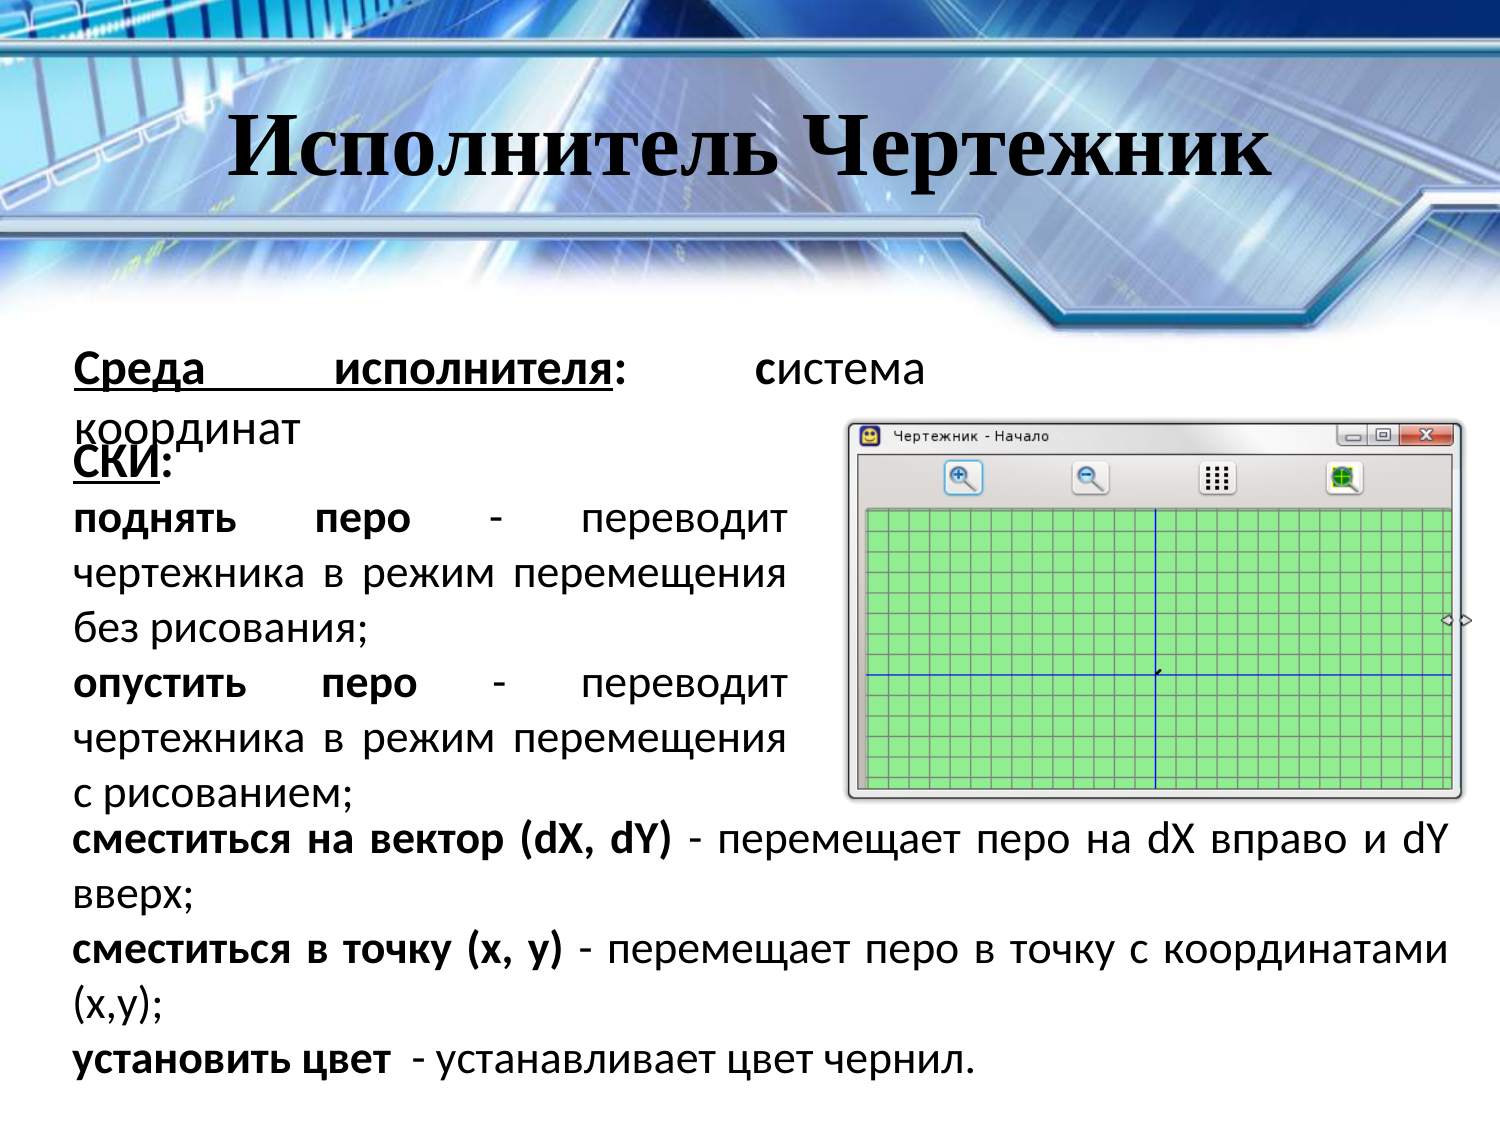

# Исполнитель Чертежник
Среда исполнителя: система координат
СКИ:
поднять перо - переводит чертежника в режим перемещения без рисования;
опустить перо - переводит чертежника в режим перемещения с рисованием;
сместиться на вектор (dX, dY) - перемещает перо на dX вправо и dY вверх;
сместиться в точку (x, y) - перемещает перо в точку с координатами (x,y);
установить цвет - устанавливает цвет чернил.